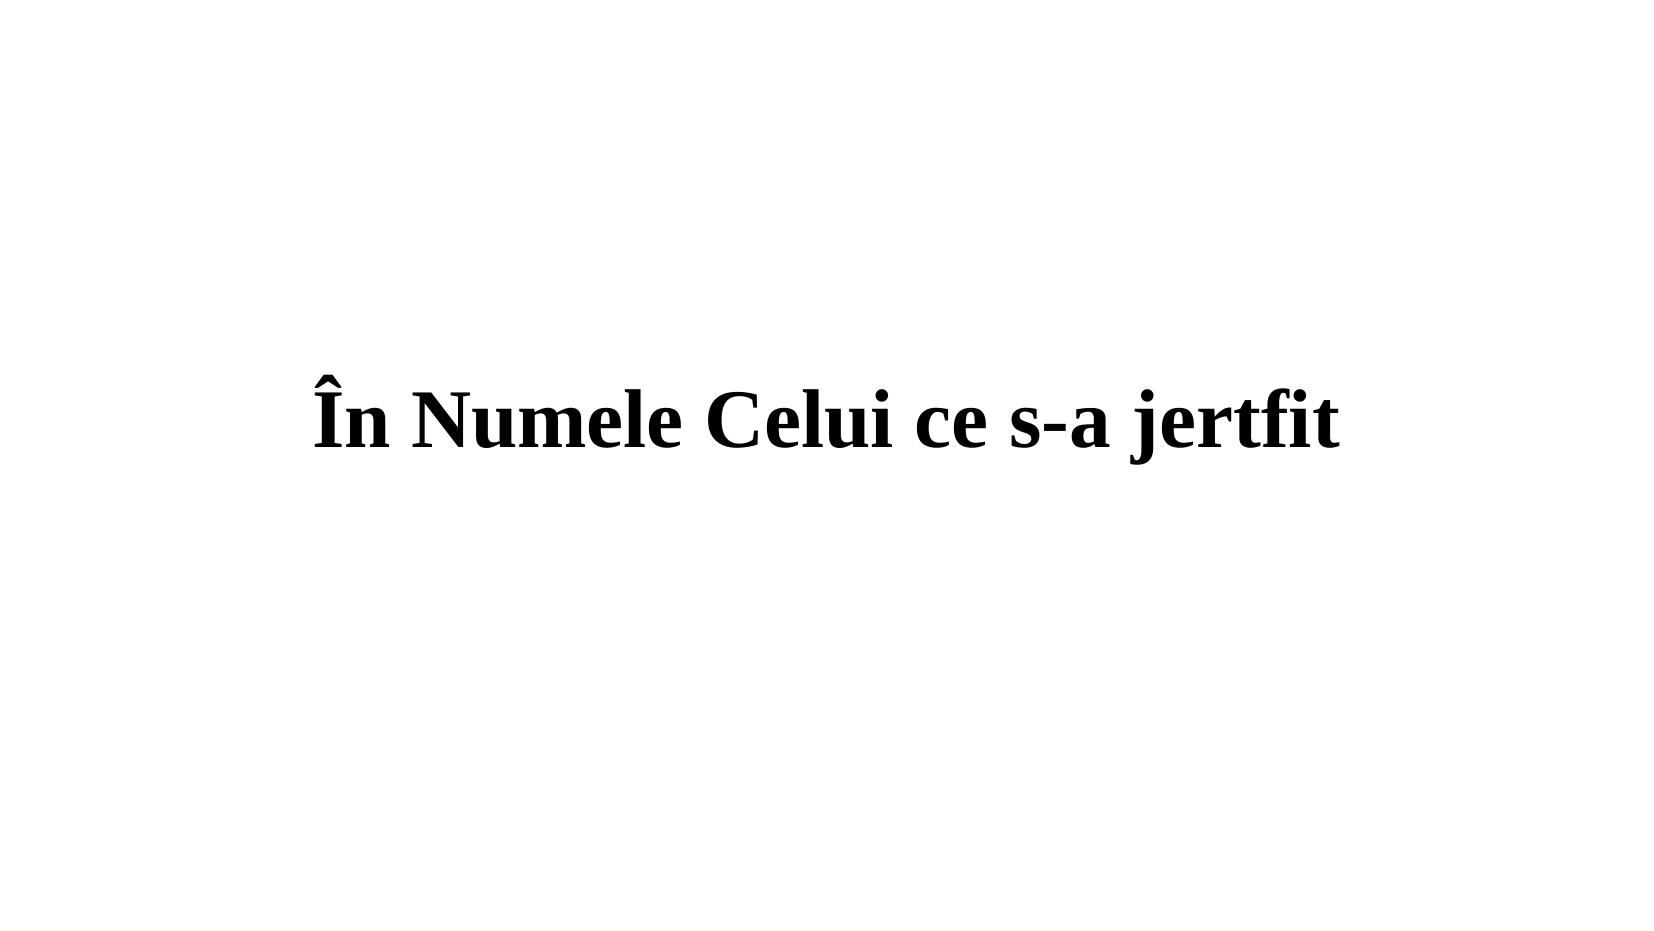

# În Numele Celui ce s-a jertfit